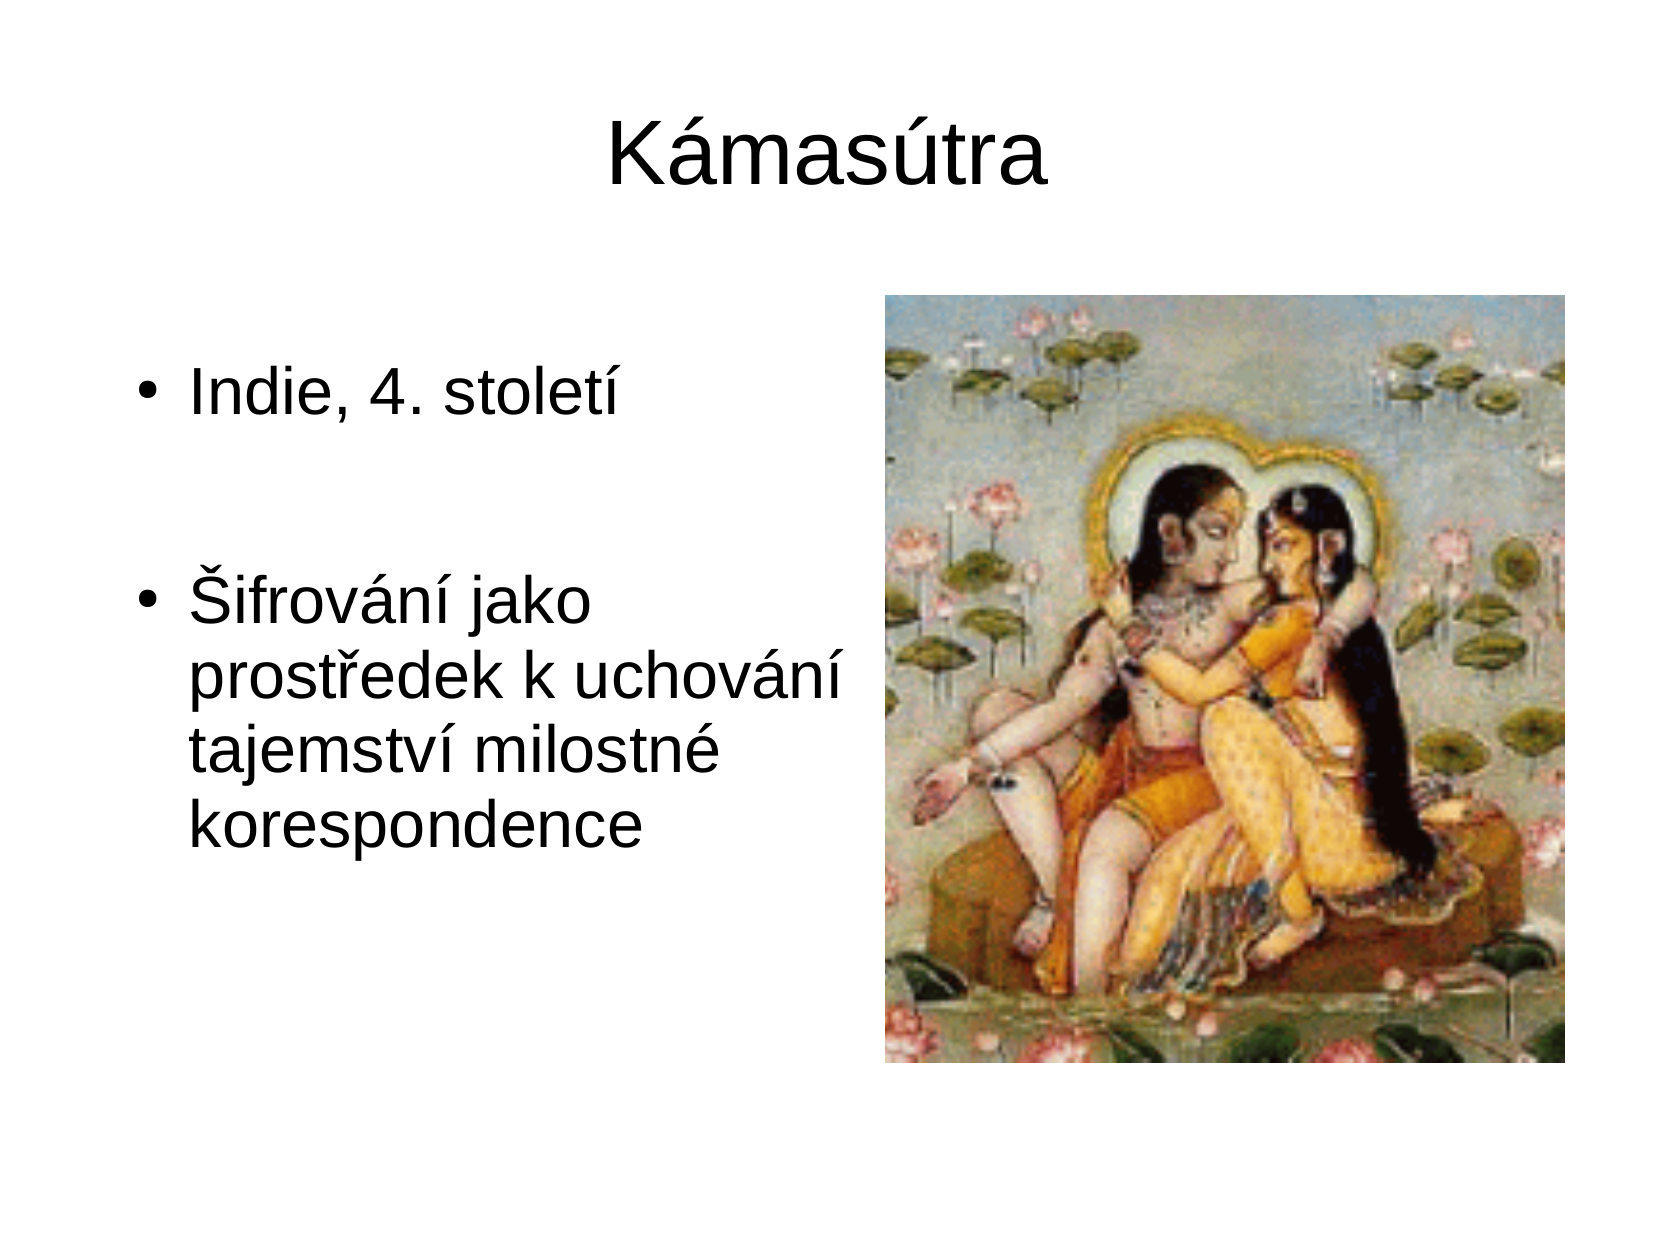

# Kámasútra
Indie, 4. století
Šifrování jako prostředek k uchování tajemství milostné korespondence